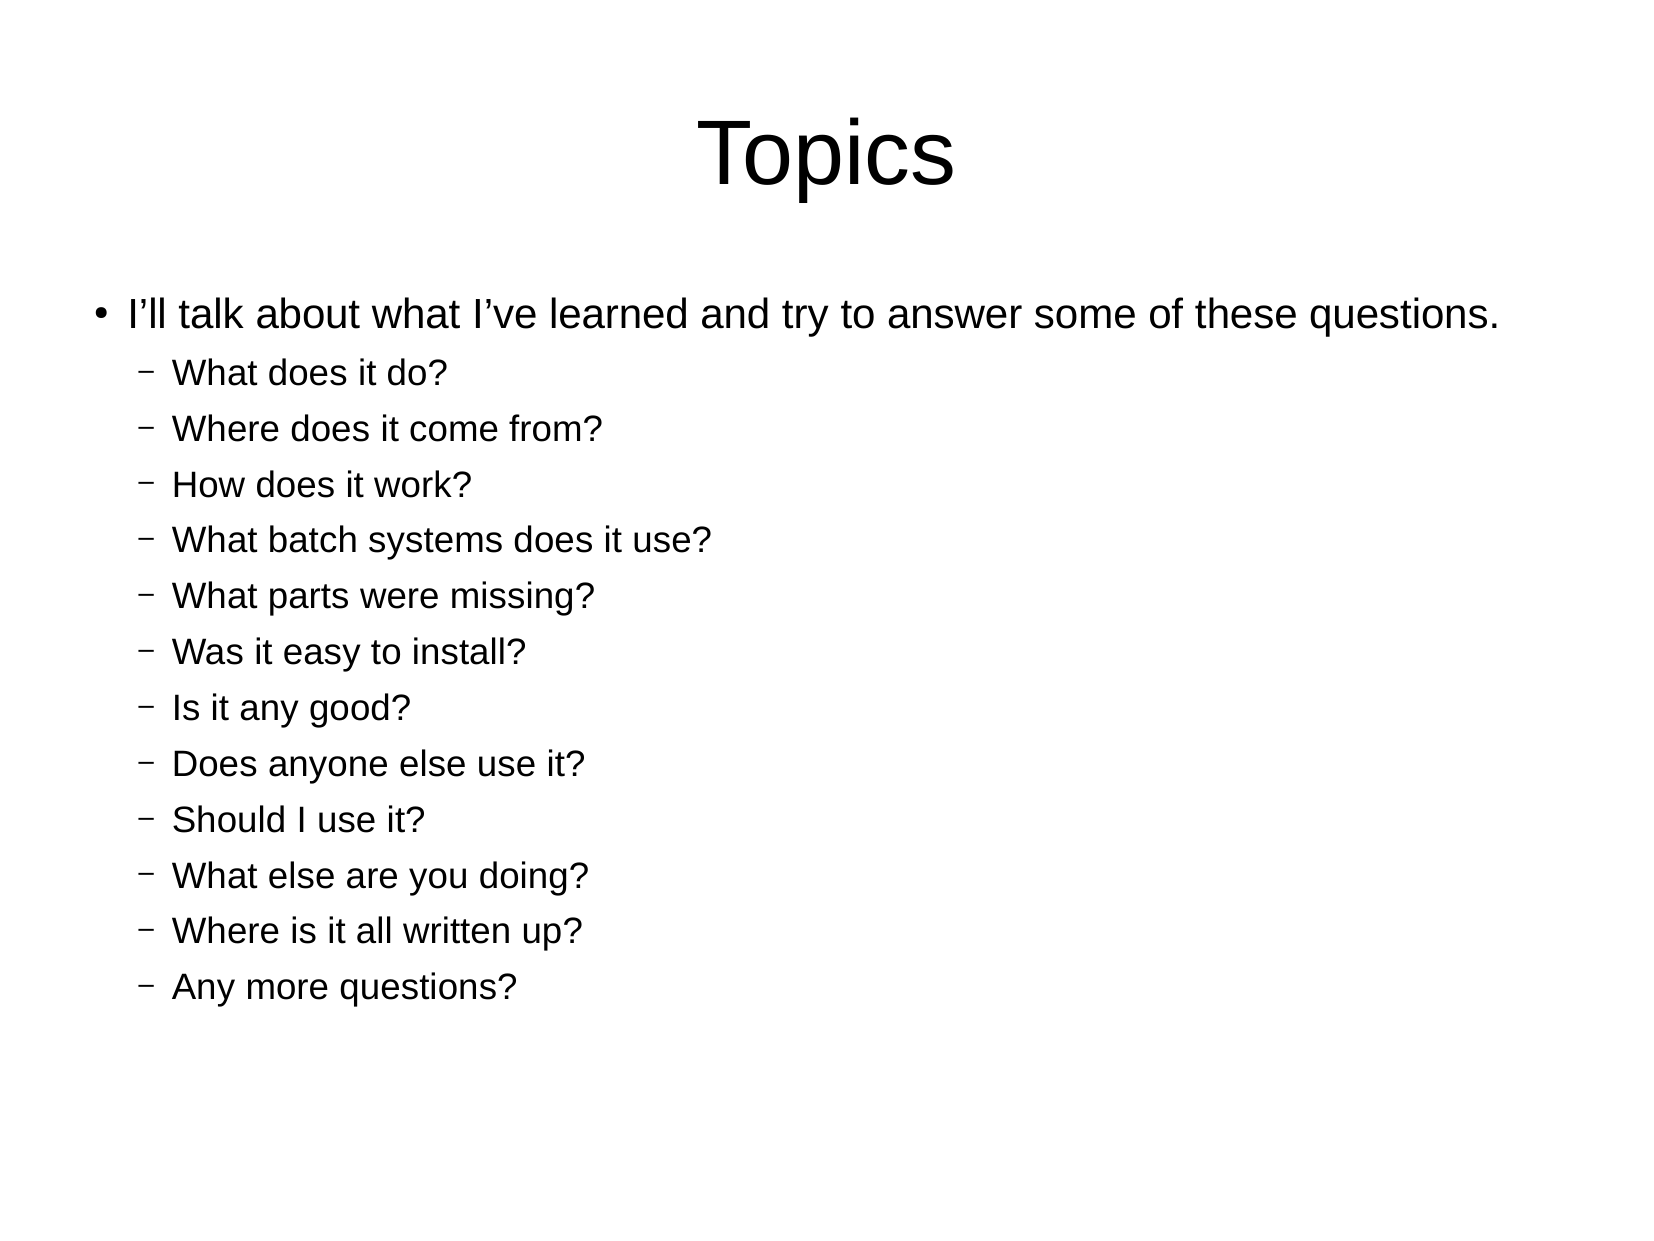

# Topics
I’ll talk about what I’ve learned and try to answer some of these questions.
What does it do?
Where does it come from?
How does it work?
What batch systems does it use?
What parts were missing?
Was it easy to install?
Is it any good?
Does anyone else use it?
Should I use it?
What else are you doing?
Where is it all written up?
Any more questions?